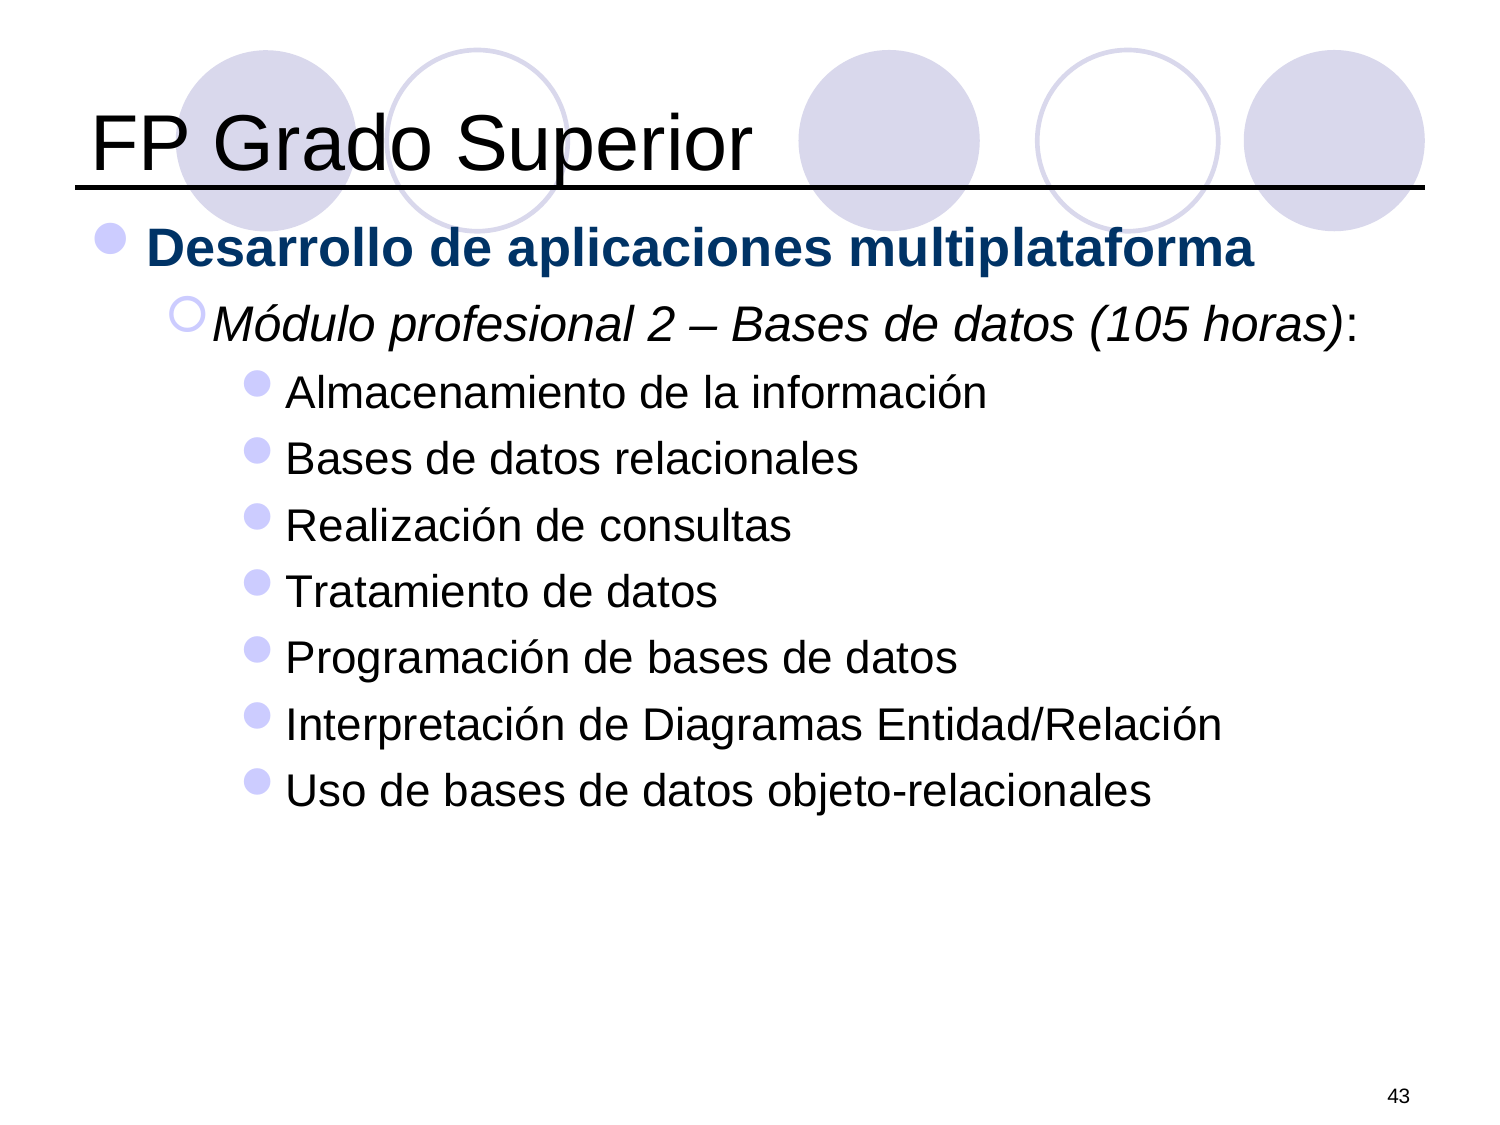

# FP Grado Superior
Desarrollo de aplicaciones multiplataforma
Módulo profesional 2 – Bases de datos (105 horas):
Almacenamiento de la información
Bases de datos relacionales
Realización de consultas
Tratamiento de datos
Programación de bases de datos
Interpretación de Diagramas Entidad/Relación
Uso de bases de datos objeto-relacionales